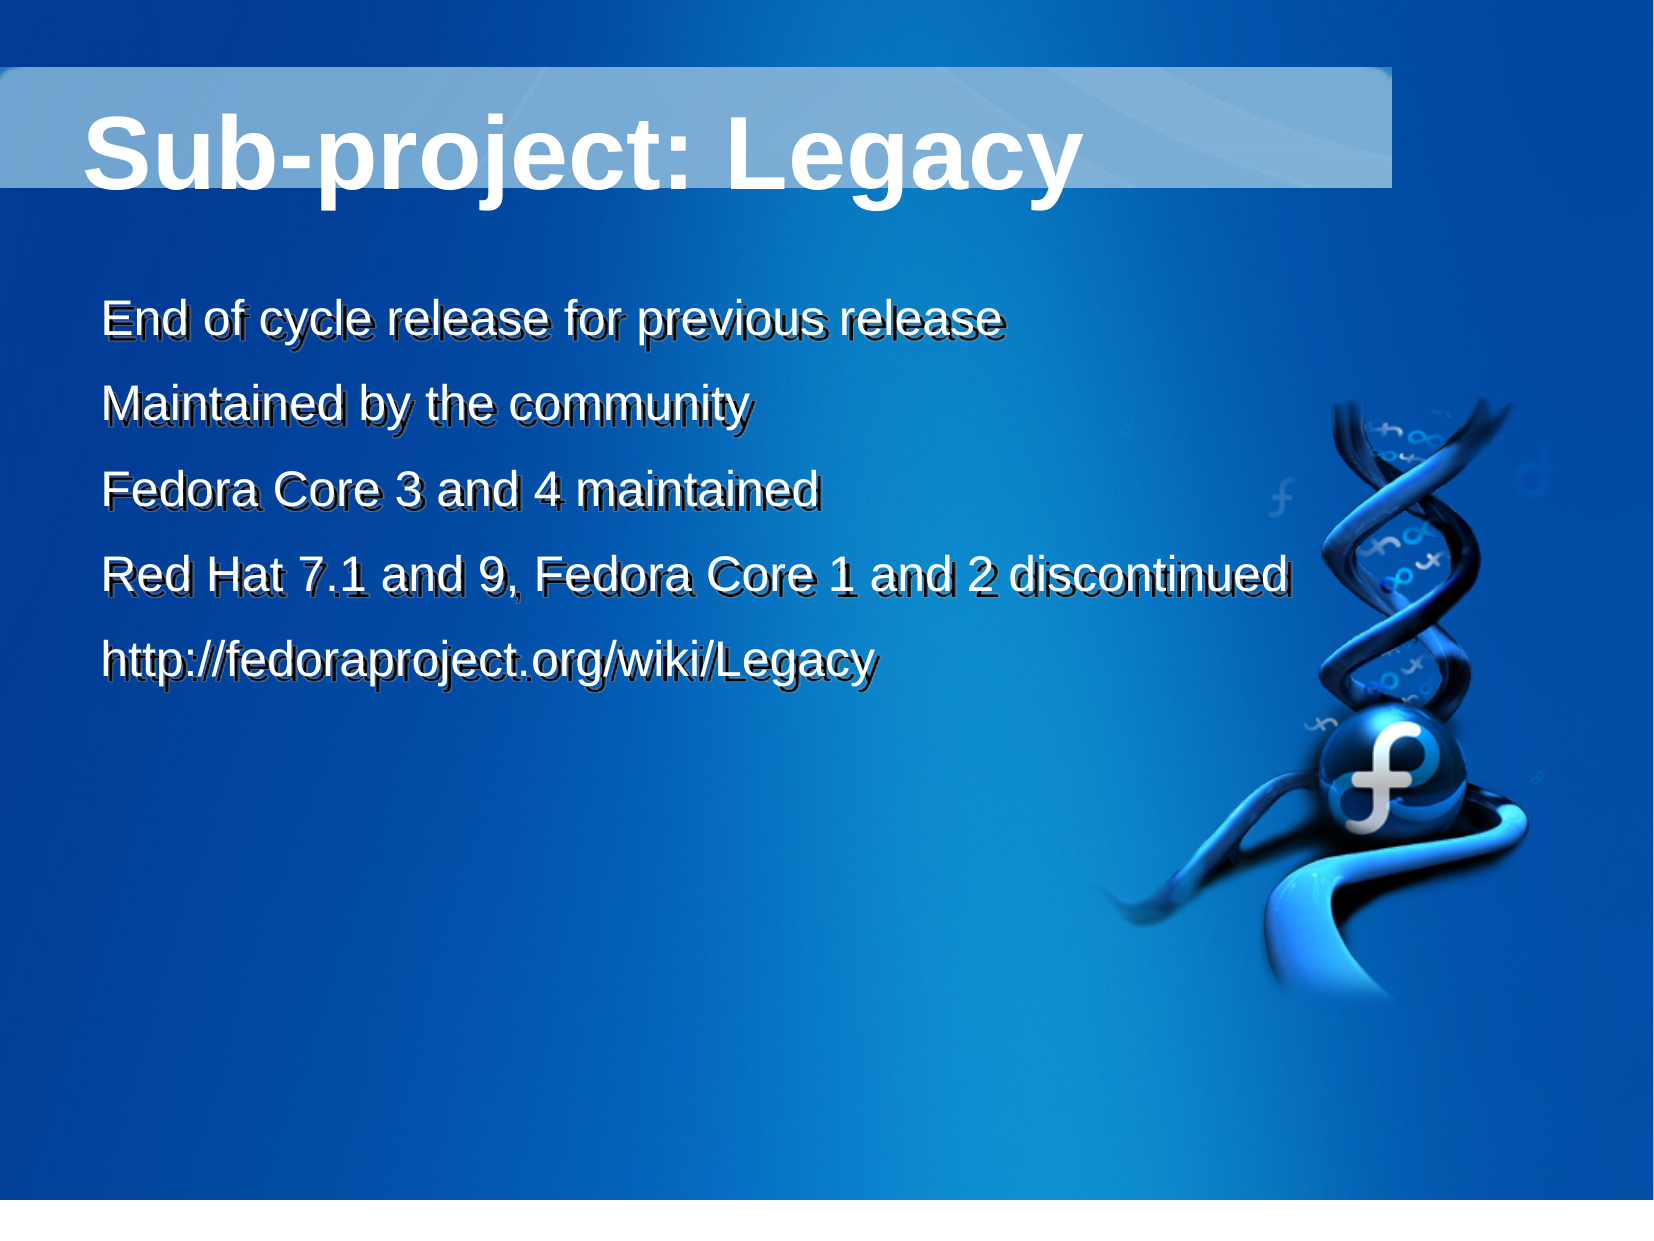

# Sub-project: Legacy
End of cycle release for previous release
Maintained by the community
Fedora Core 3 and 4 maintained
Red Hat 7.1 and 9, Fedora Core 1 and 2 discontinued
http://fedoraproject.org/wiki/Legacy